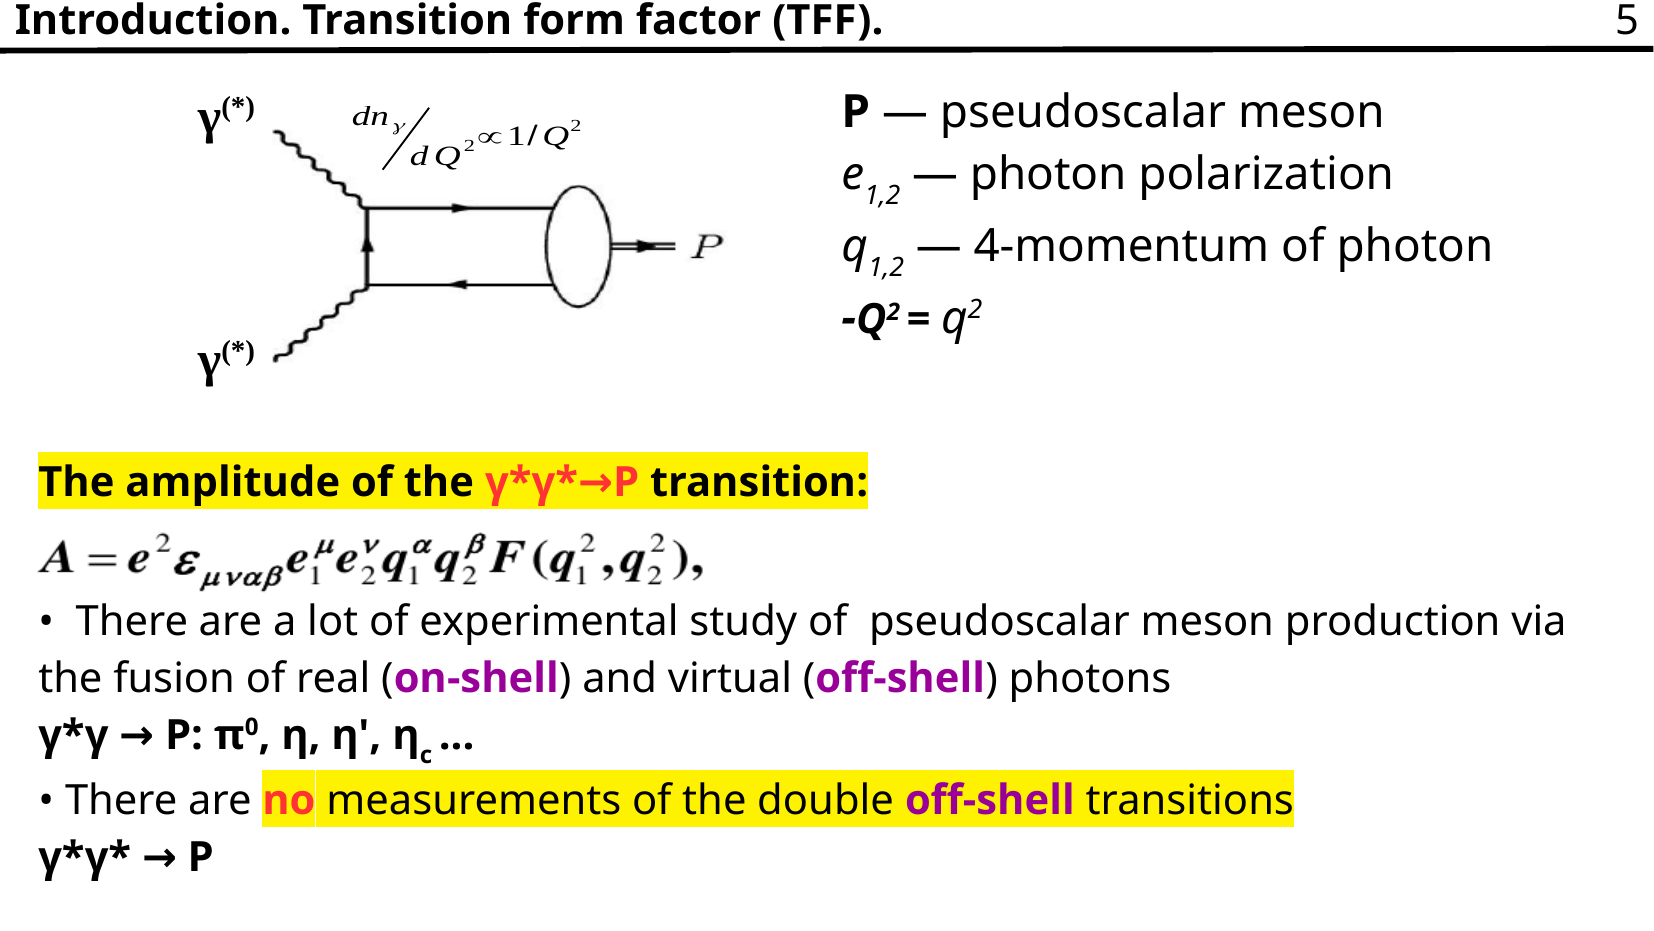

5
Introduction. Transition form factor (TFF).
P — pseudoscalar meson
e1,2 — photon polarization
q1,2 — 4-momentum of photon
-Q2 = q2
γ(*)
γ(*)
The amplitude of the γ*γ*→P transition:
• There are a lot of experimental study of pseudoscalar meson production via the fusion of real (on-shell) and virtual (off-shell) photons
γ*γ → P: π0, η, η', ηc ...
• There are no measurements of the double off-shell transitions
γ*γ* → P